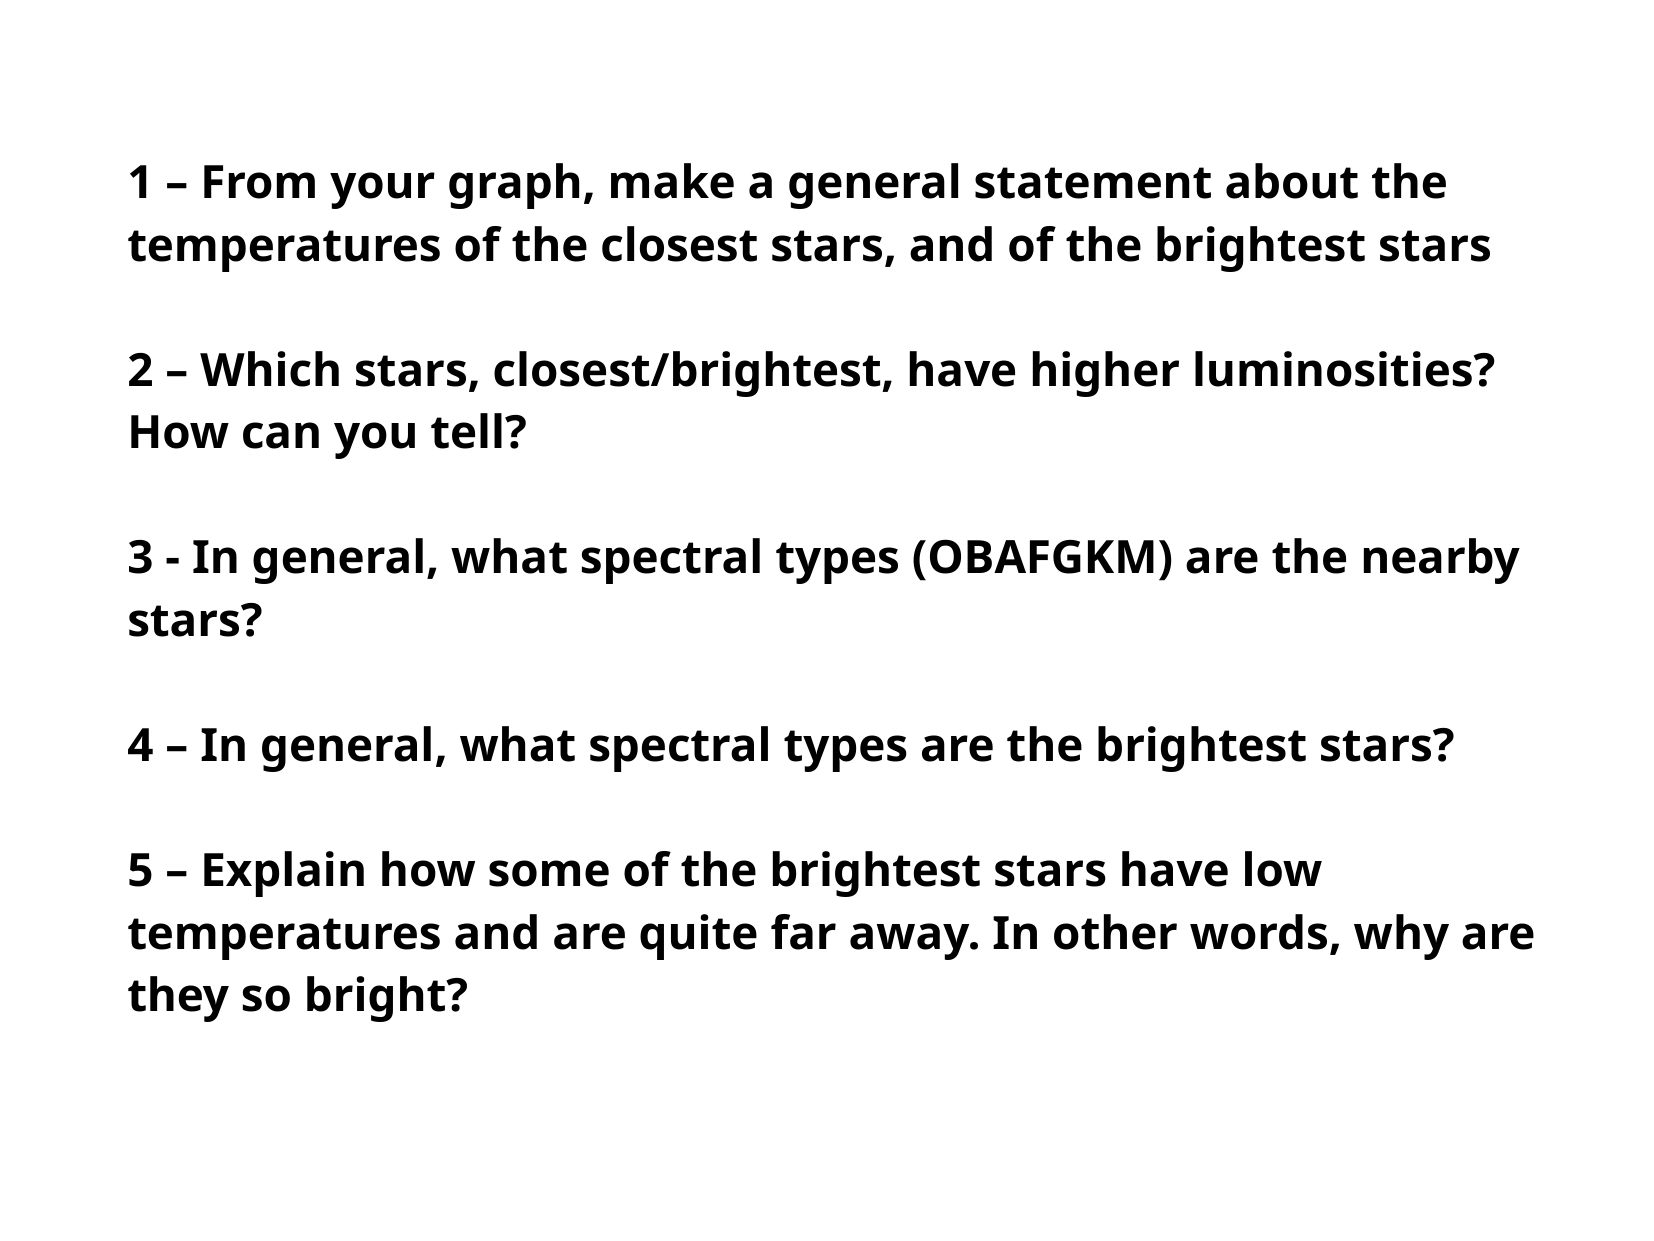

1 – From your graph, make a general statement about the temperatures of the closest stars, and of the brightest stars
2 – Which stars, closest/brightest, have higher luminosities? How can you tell?
3 - In general, what spectral types (OBAFGKM) are the nearby stars?
4 – In general, what spectral types are the brightest stars?
5 – Explain how some of the brightest stars have low temperatures and are quite far away. In other words, why are they so bright?